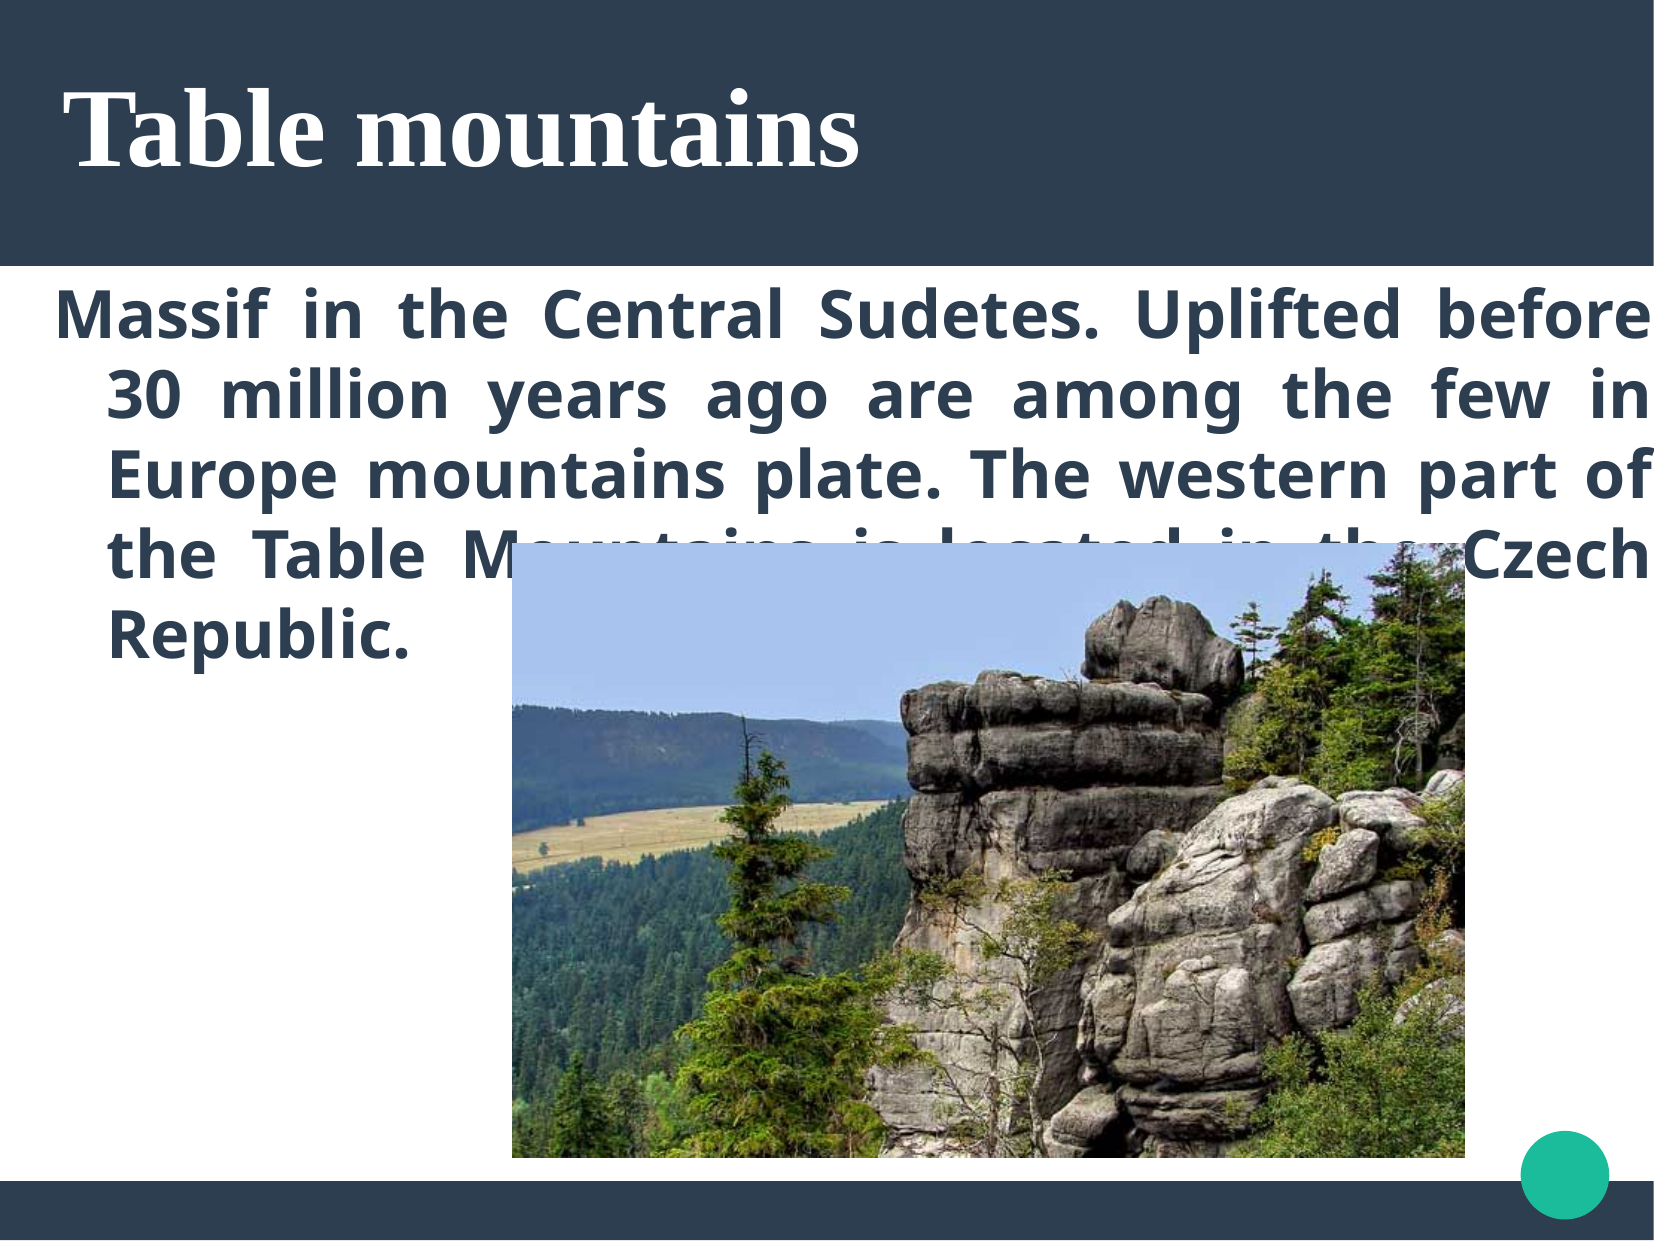

#
Table mountains
Massif in the Central Sudetes. Uplifted before 30 million years ago are among the few in Europe mountains plate. The western part of the Table Mountains is located in the Czech Republic.